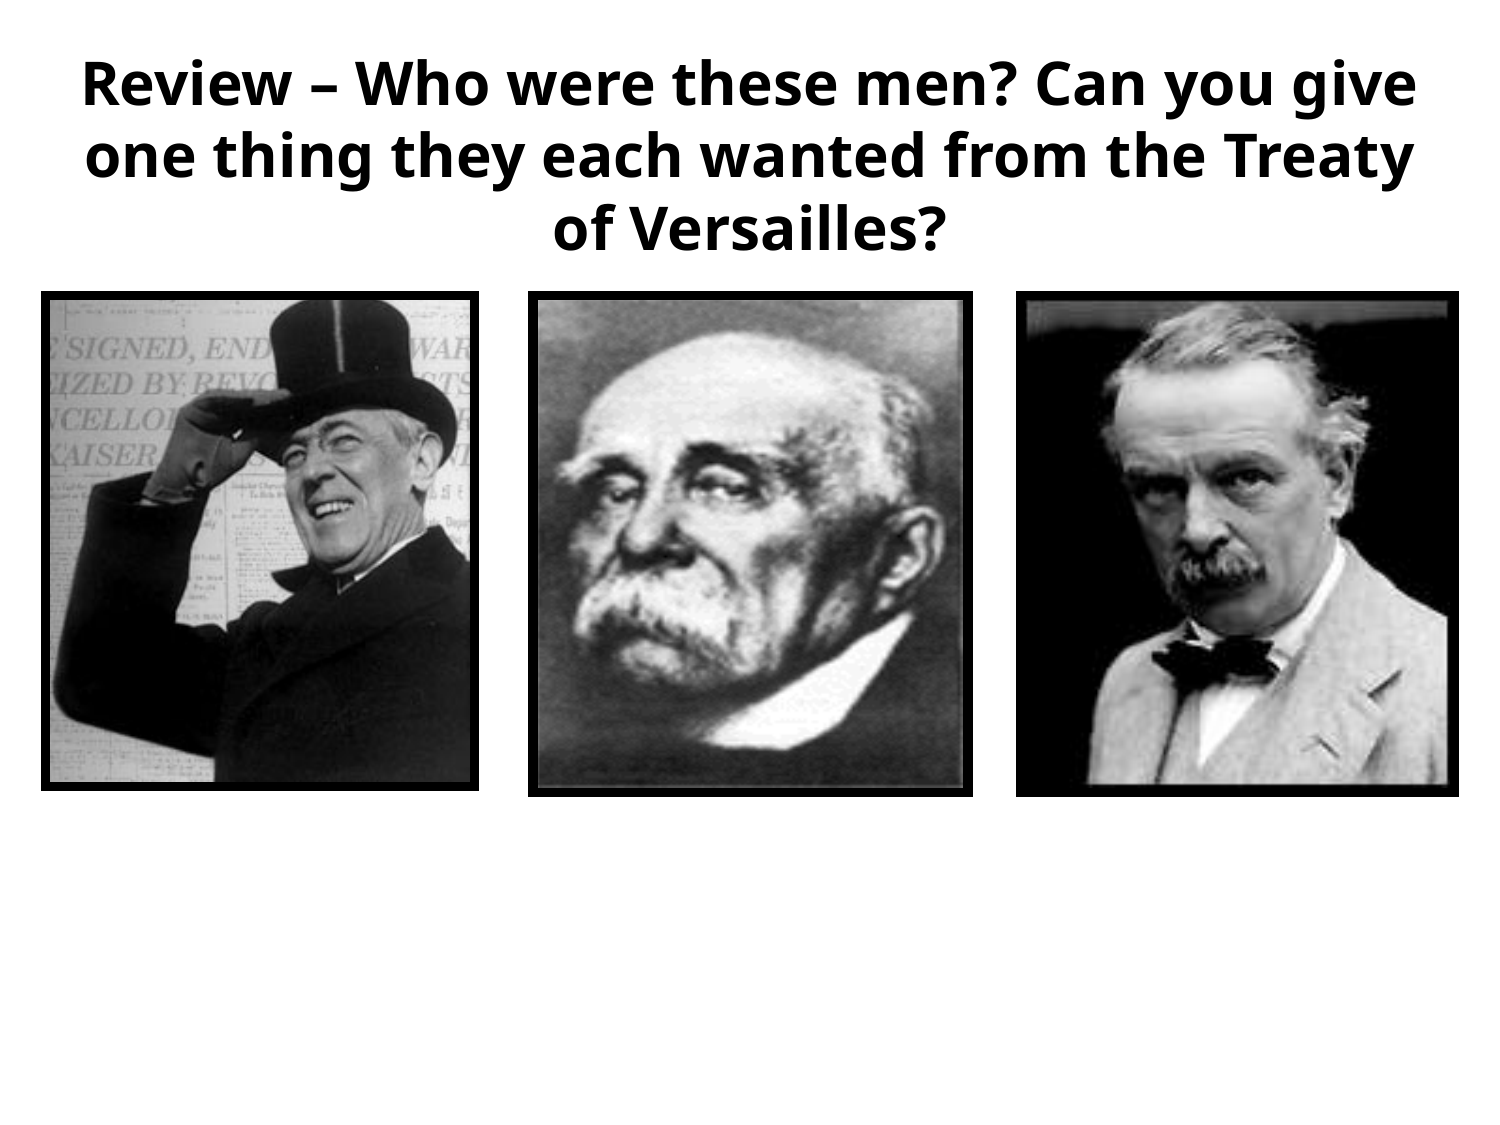

# Review – Who were these men? Can you give one thing they each wanted from the Treaty of Versailles?